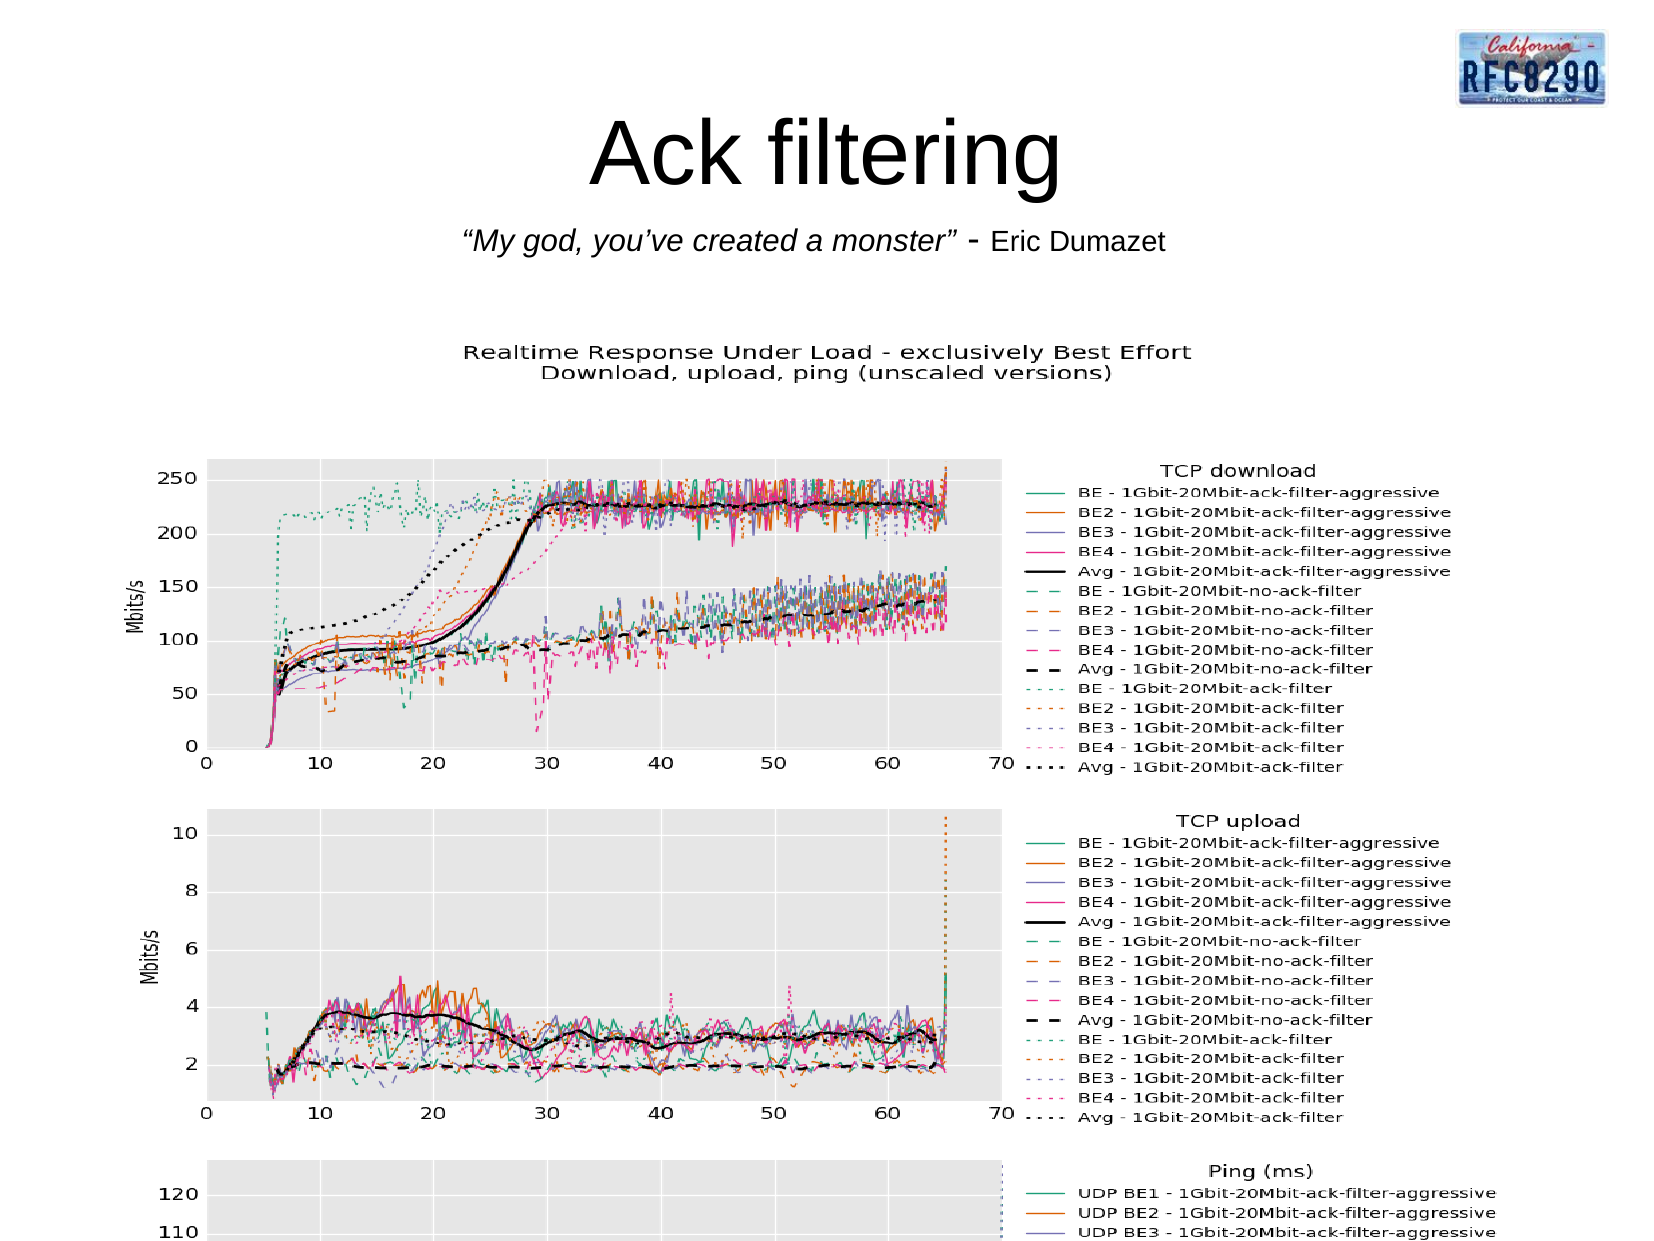

# Ack filtering
 “My god, you’ve created a monster” - Eric Dumazet